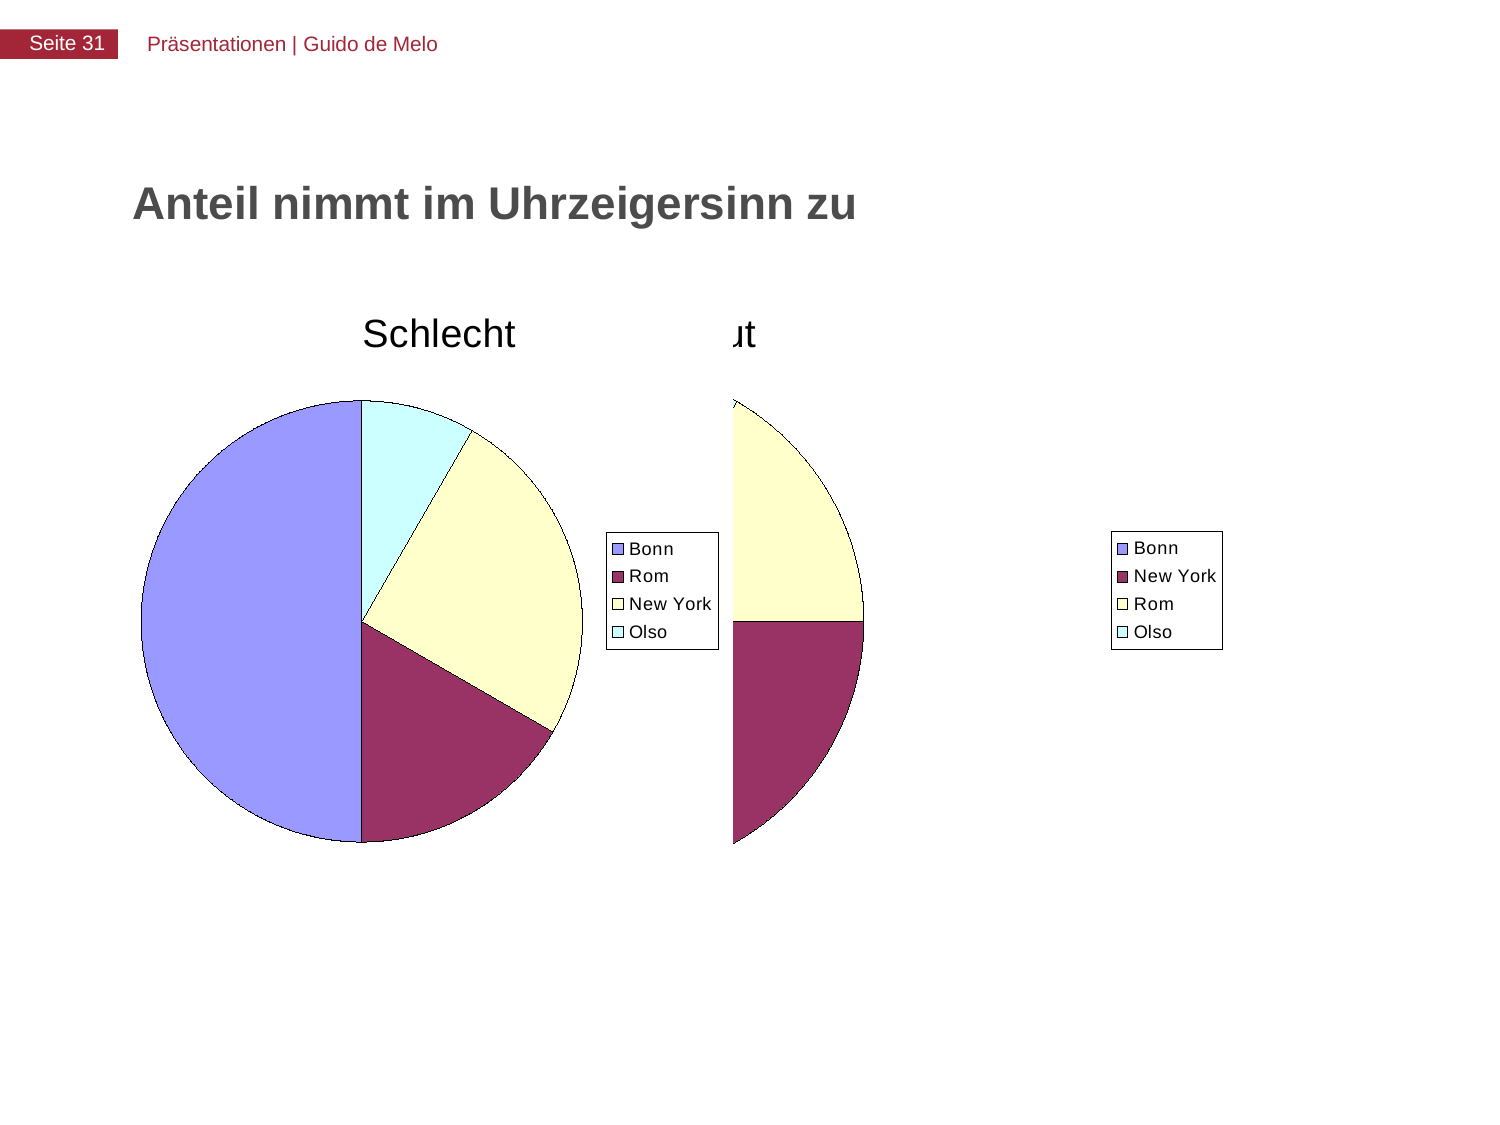

# Anteil nimmt im Uhrzeigersinn zu
### Chart: Gut
| Category | Spalte 1 |
|---|---|
| Bonn | 60.0 |
| New York | 30.0 |
| Rom | 20.0 |
| Olso | 10.0 |
### Chart: Schlecht
| Category | Spalte 1 |
|---|---|
| Bonn | 60.0 |
| Rom | 20.0 |
| New York | 30.0 |
| Olso | 10.0 |